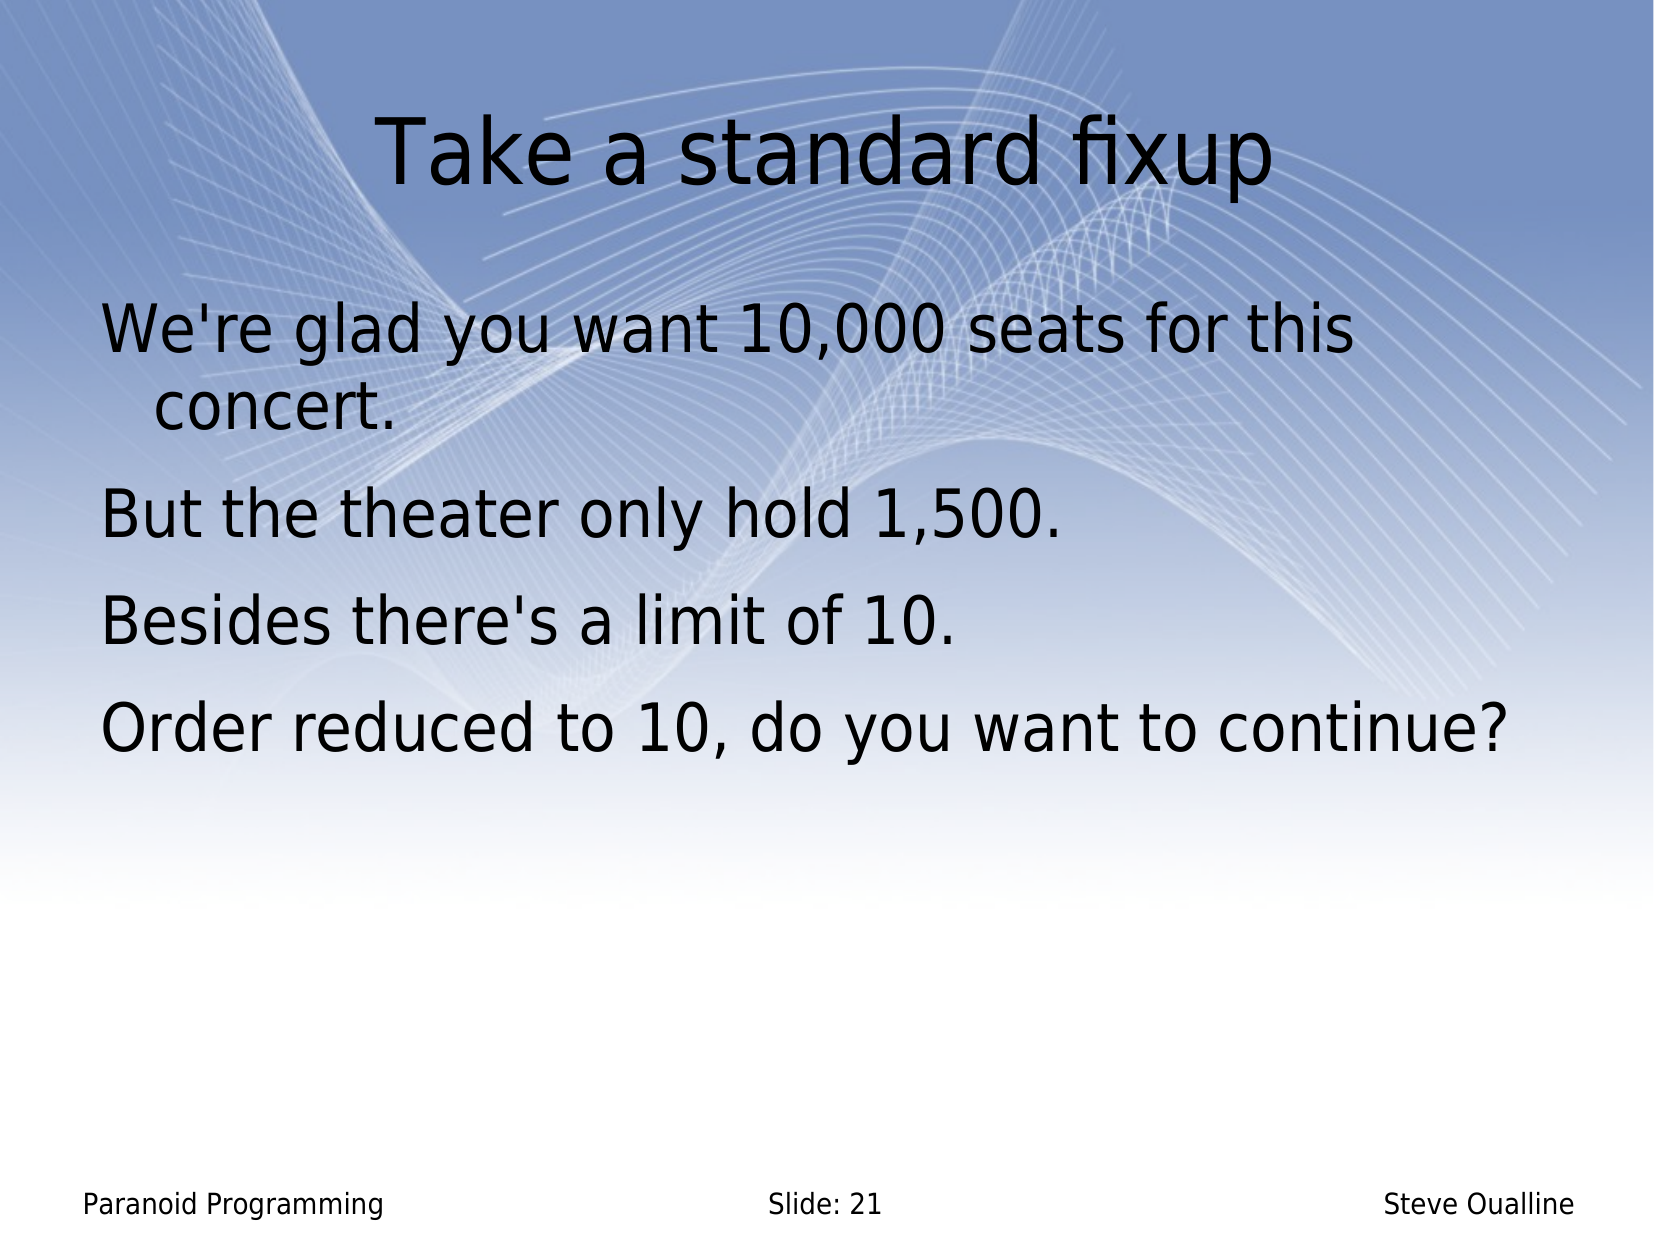

# Take a standard fixup
We're glad you want 10,000 seats for this concert.
But the theater only hold 1,500.
Besides there's a limit of 10.
Order reduced to 10, do you want to continue?
Paranoid Programming
Steve Oualline
21